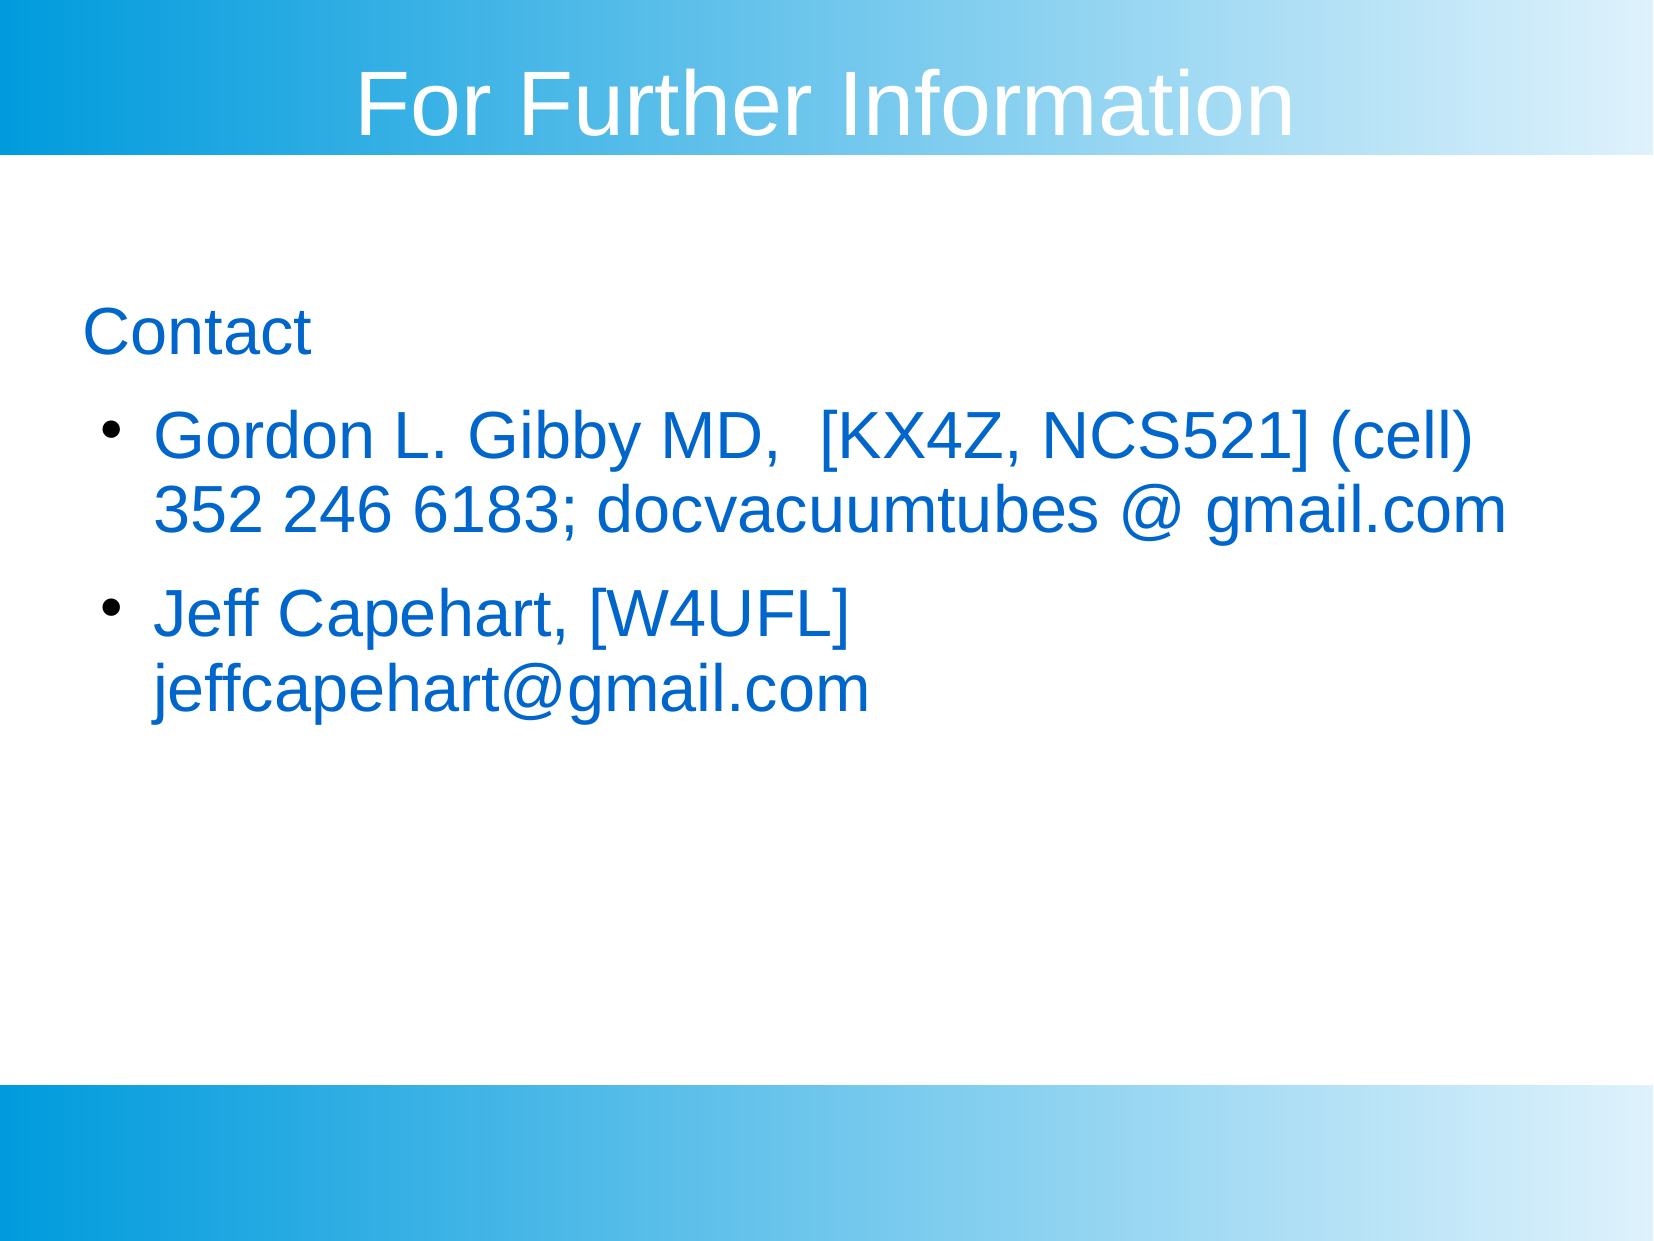

# For Further Information
Contact
Gordon L. Gibby MD, [KX4Z, NCS521] (cell) 352 246 6183; docvacuumtubes @ gmail.com
Jeff Capehart, [W4UFL] jeffcapehart@gmail.com